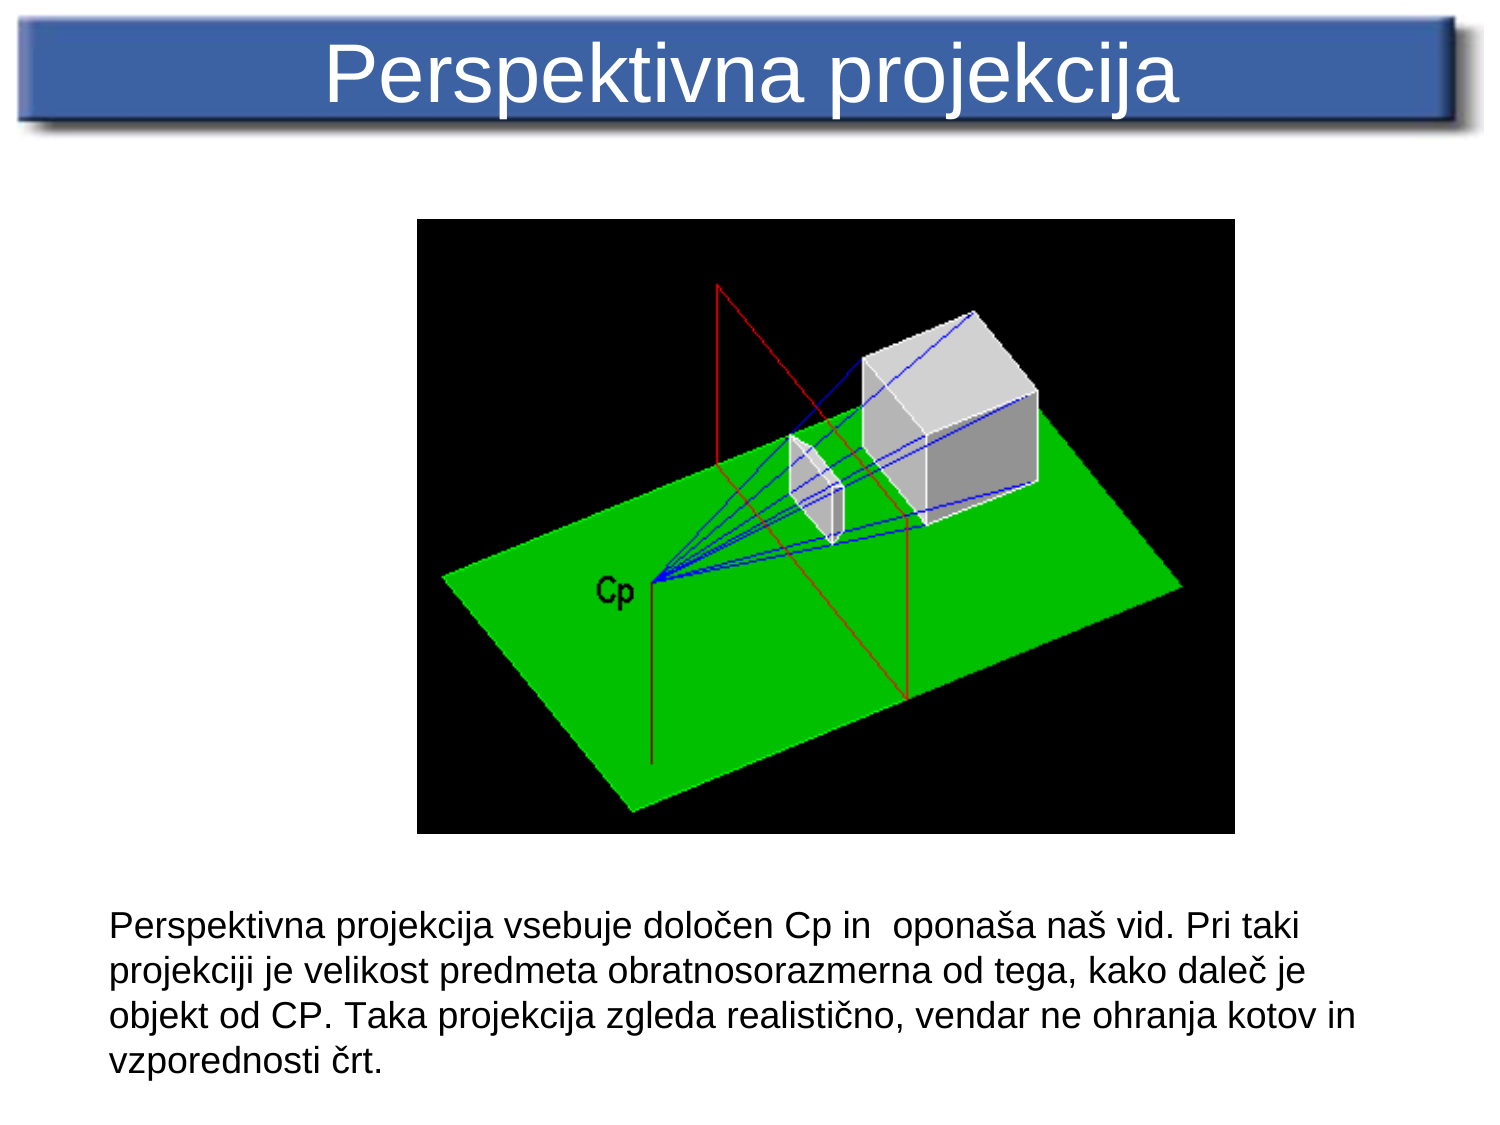

# Perspektivna projekcija
Perspektivna projekcija vsebuje določen Cp in  oponaša naš vid. Pri taki projekciji je velikost predmeta obratnosorazmerna od tega, kako daleč je objekt od CP. Taka projekcija zgleda realistično, vendar ne ohranja kotov in vzporednosti črt.